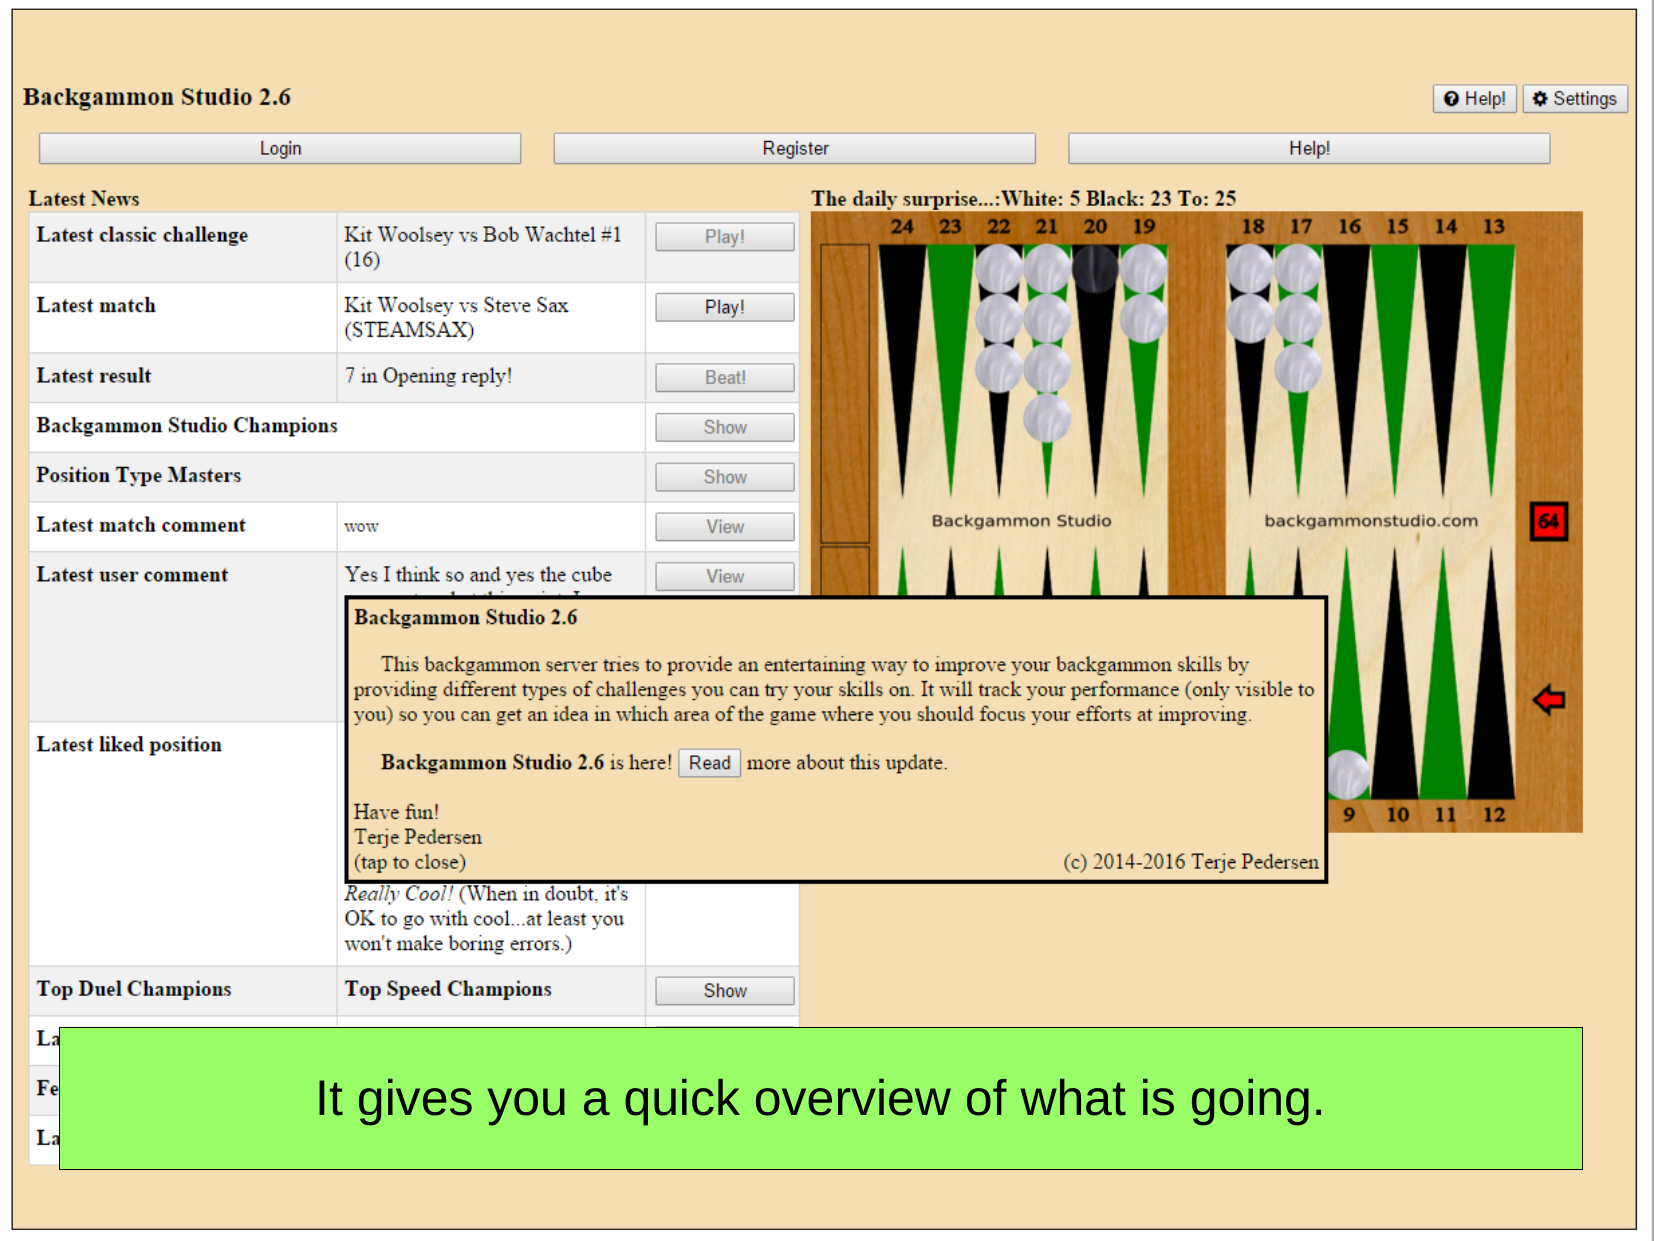

# Backgammon Studio
It gives you a quick overview of what is going.